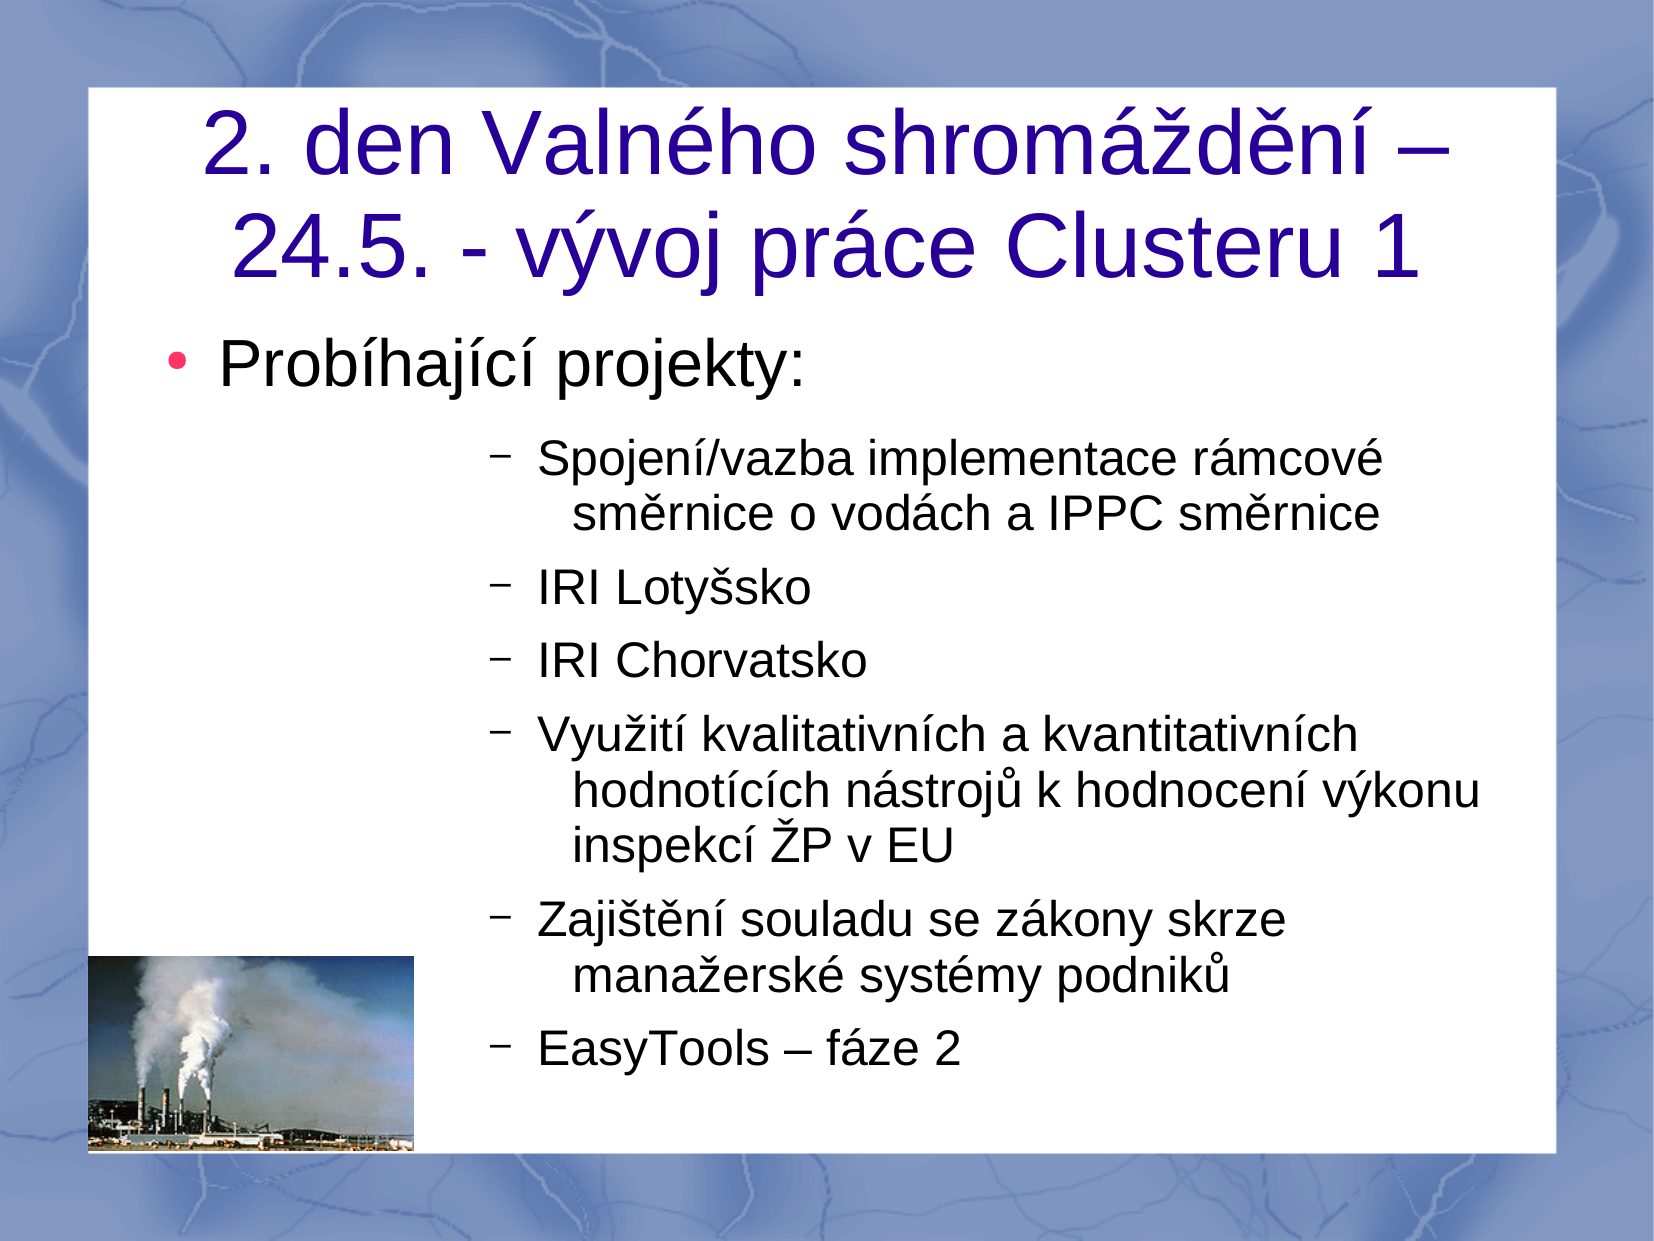

# 2. den Valného shromáždění – 24.5. - vývoj práce Clusteru 1
Probíhající projekty:
Spojení/vazba implementace rámcové směrnice o vodách a IPPC směrnice
IRI Lotyšsko
IRI Chorvatsko
Využití kvalitativních a kvantitativních hodnotících nástrojů k hodnocení výkonu inspekcí ŽP v EU
Zajištění souladu se zákony skrze manažerské systémy podniků
EasyTools – fáze 2